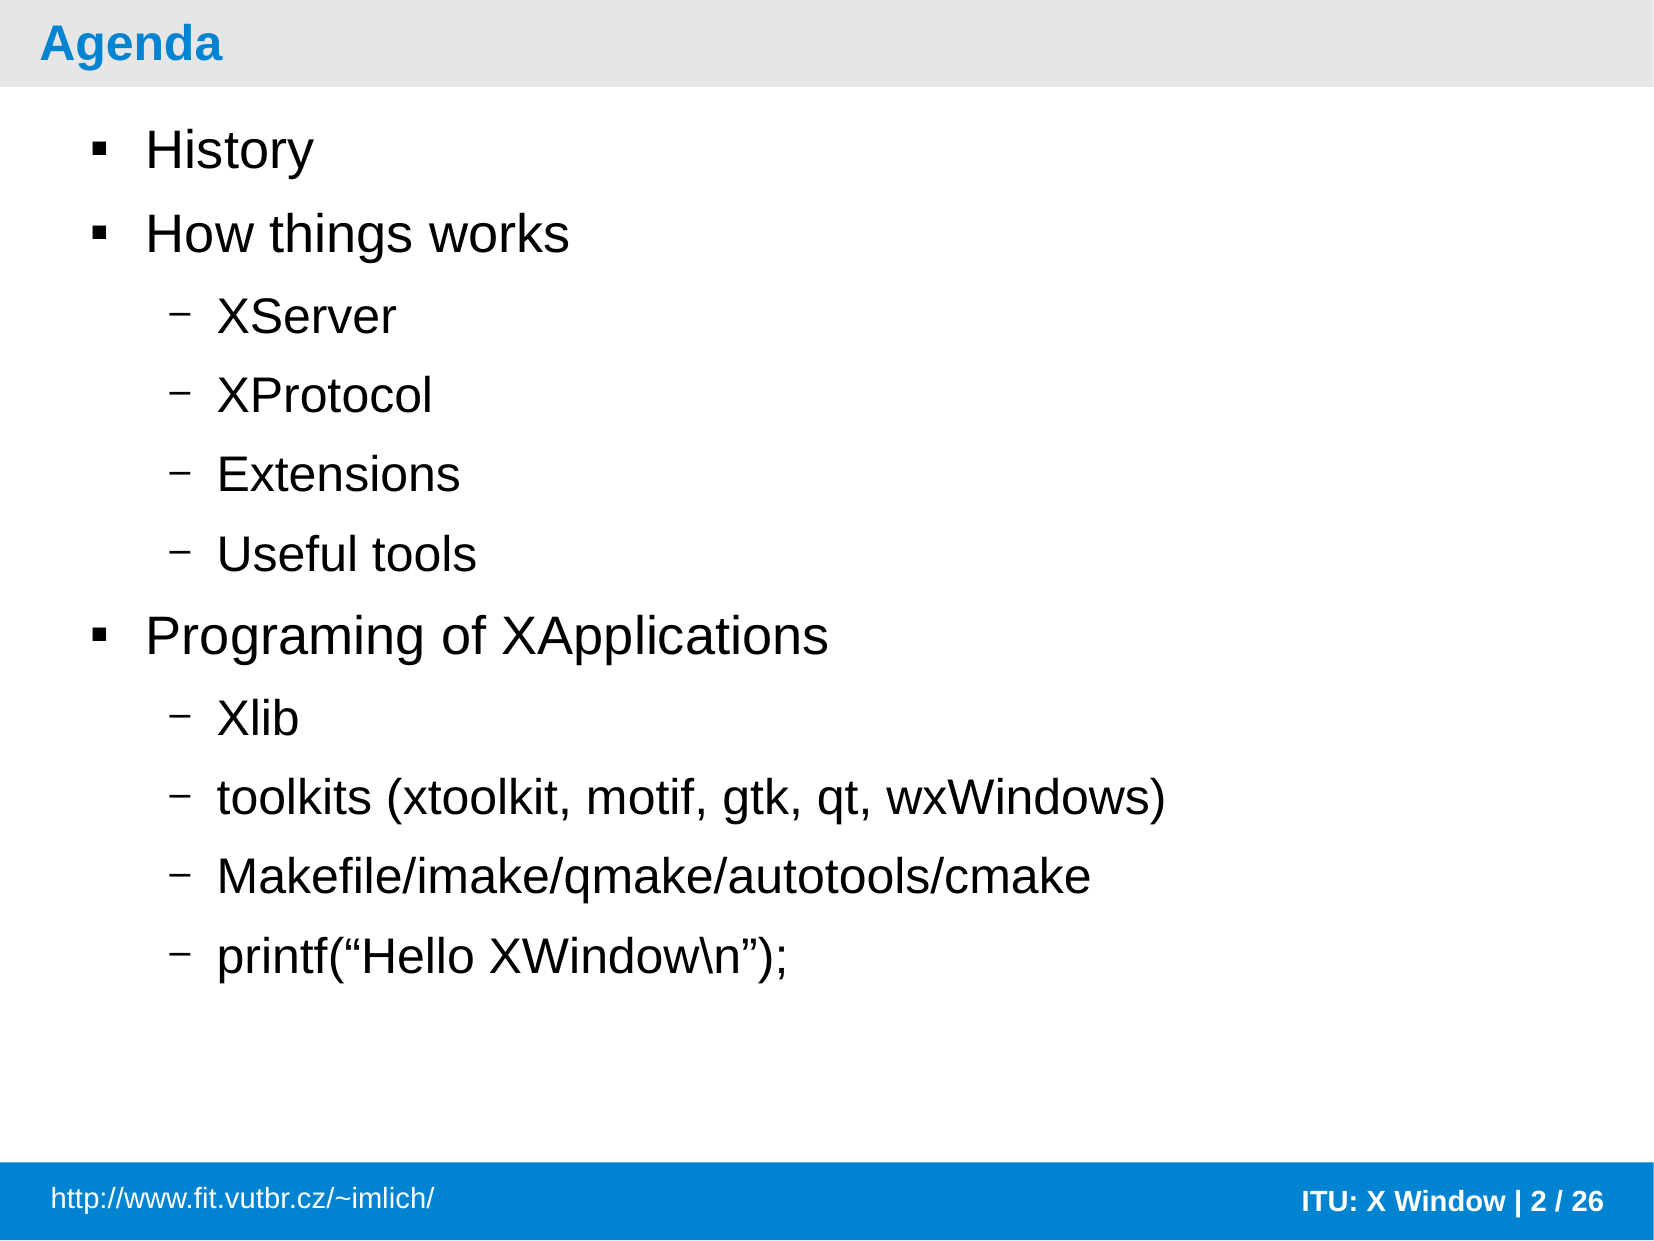

# Agenda
History
How things works
XServer
XProtocol
Extensions
Useful tools
Programing of XApplications
Xlib
toolkits (xtoolkit, motif, gtk, qt, wxWindows)
Makefile/imake/qmake/autotools/cmake
printf(“Hello XWindow\n”);